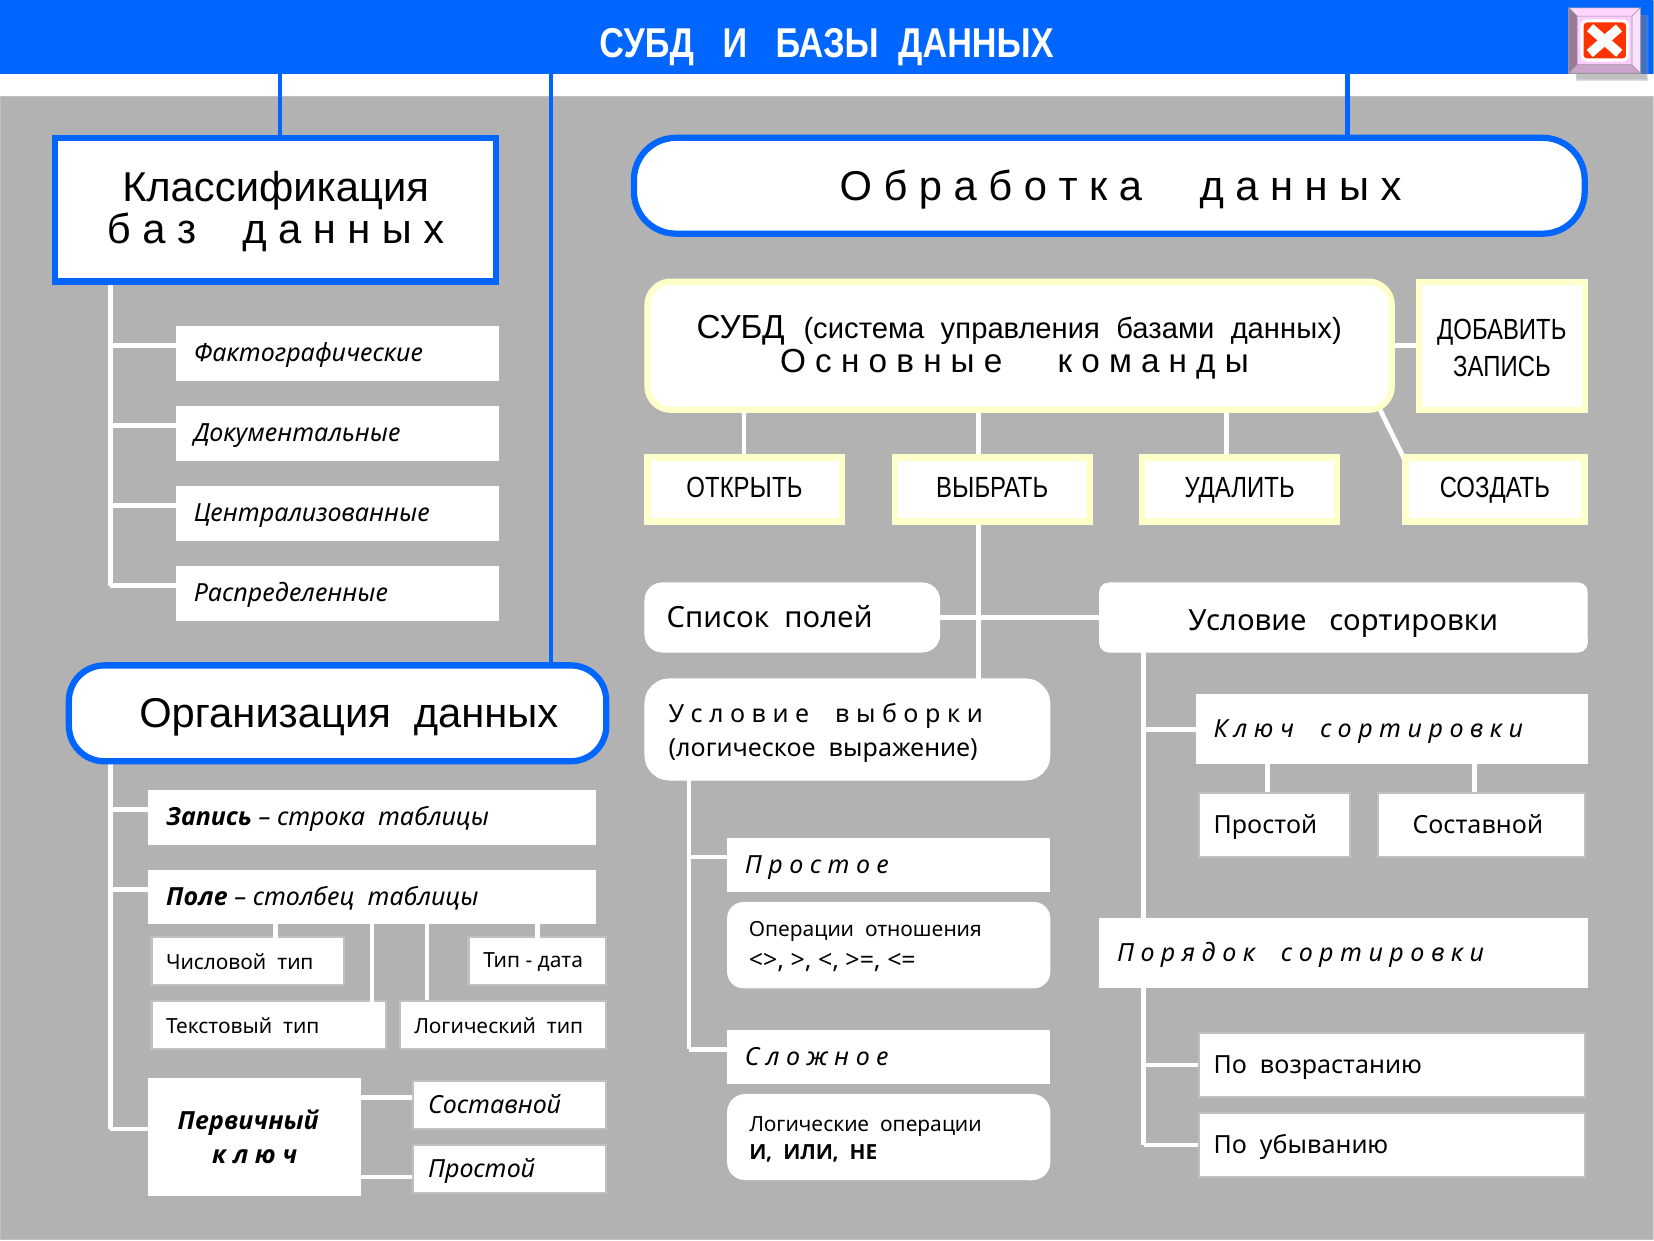

СУБД И БАЗЫ ДАННЫХ
 Классификация
б а з д а н н ы х
 О б р а б о т к а д а н н ы х
СУБД (система управления базами данных)
О с н о в н ы е к о м а н д ы
ДОБАВИТЬ
ЗАПИСЬ
Фактографические
Документальные
ОТКРЫТЬ
ВЫБРАТЬ
УДАЛИТЬ
СОЗДАТЬ
Централизованные
Распределенные
Список полей
Условие сортировки
 Организация данных
У с л о в и е в ы б о р к и
(логическое выражение)
К л ю ч с о р т и р о в к и
Простой
Составной
Запись – строка таблицы
П р о с т о е
Поле – столбец таблицы
Операции отношения
<>, >, <, >=, <=
П о р я д о к с о р т и р о в к и
Числовой тип
Тип - дата
Текстовый тип
Логический тип
С л о ж н о е
По возрастанию
Первичный
к л ю ч
Составной
Логические операции
И, ИЛИ, НЕ
По убыванию
Простой